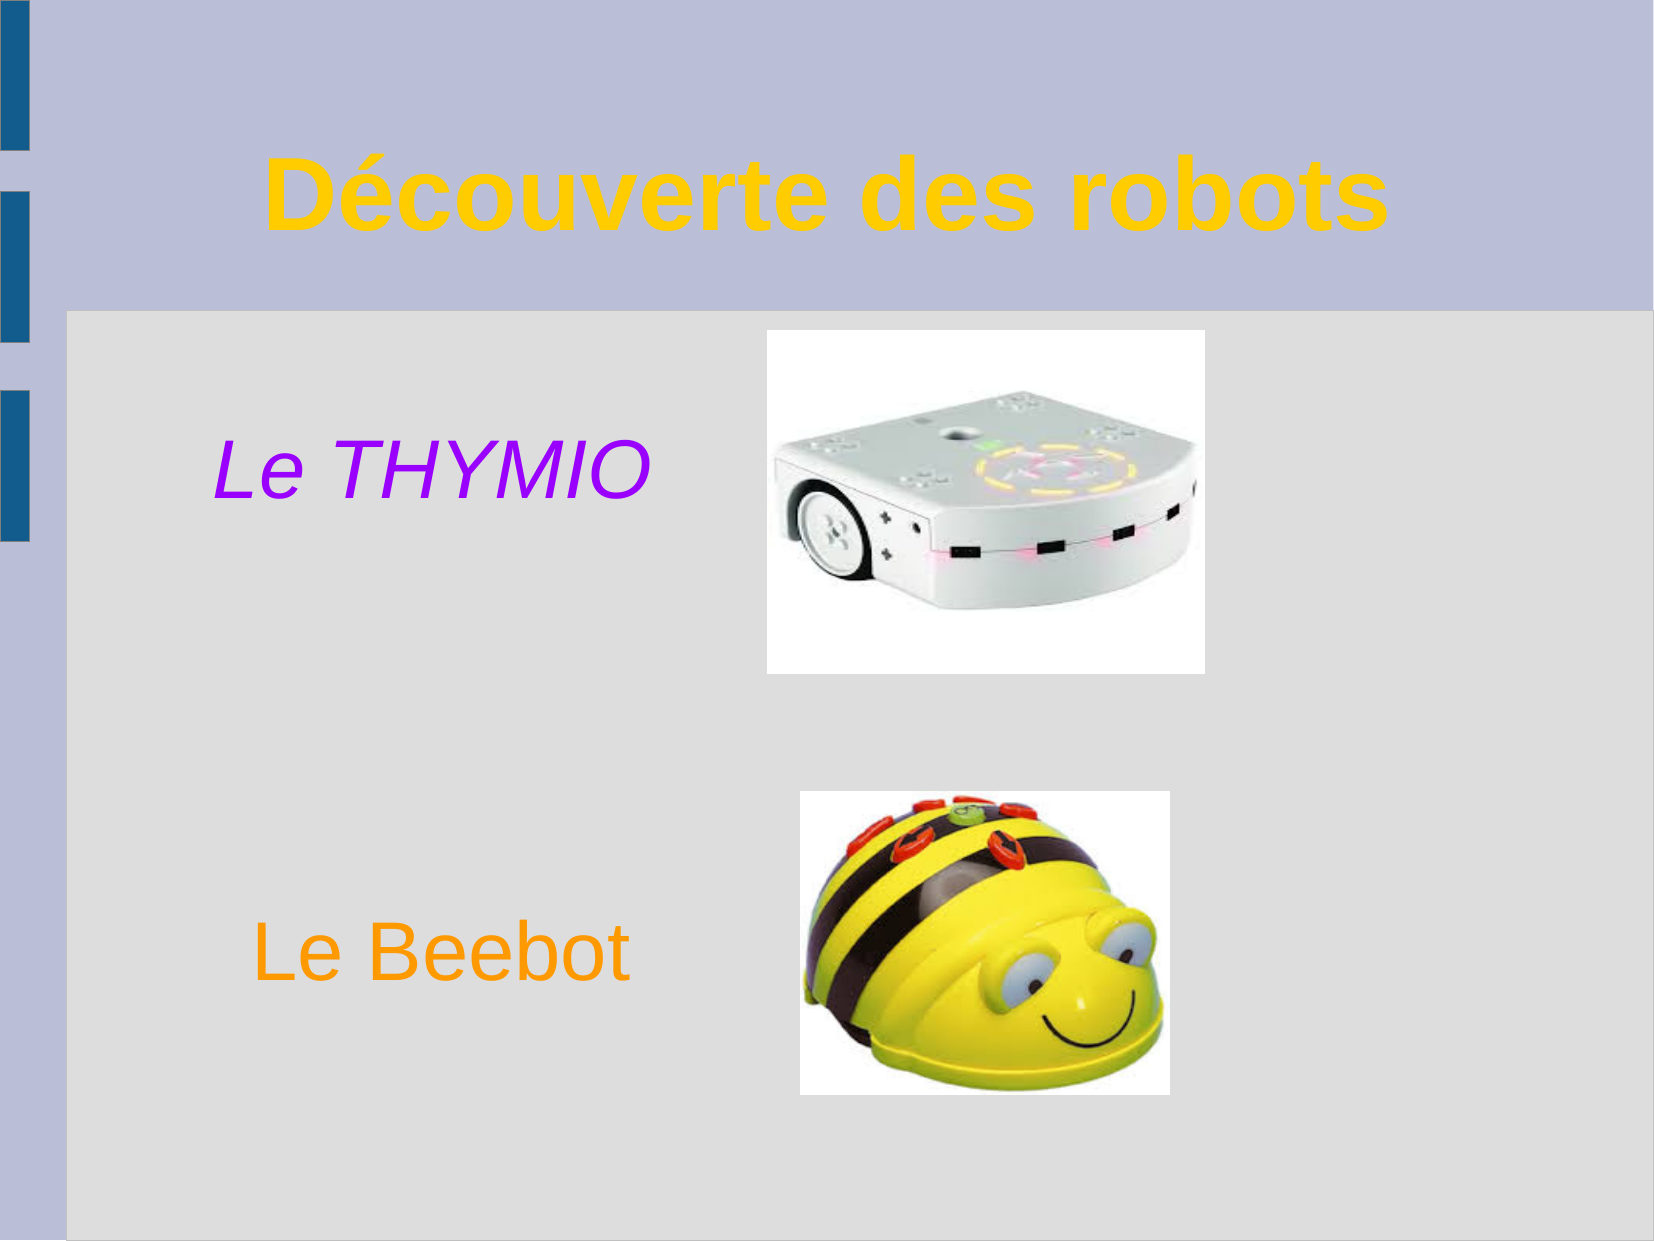

# Découverte des robots
Le THYMIO
Le Beebot